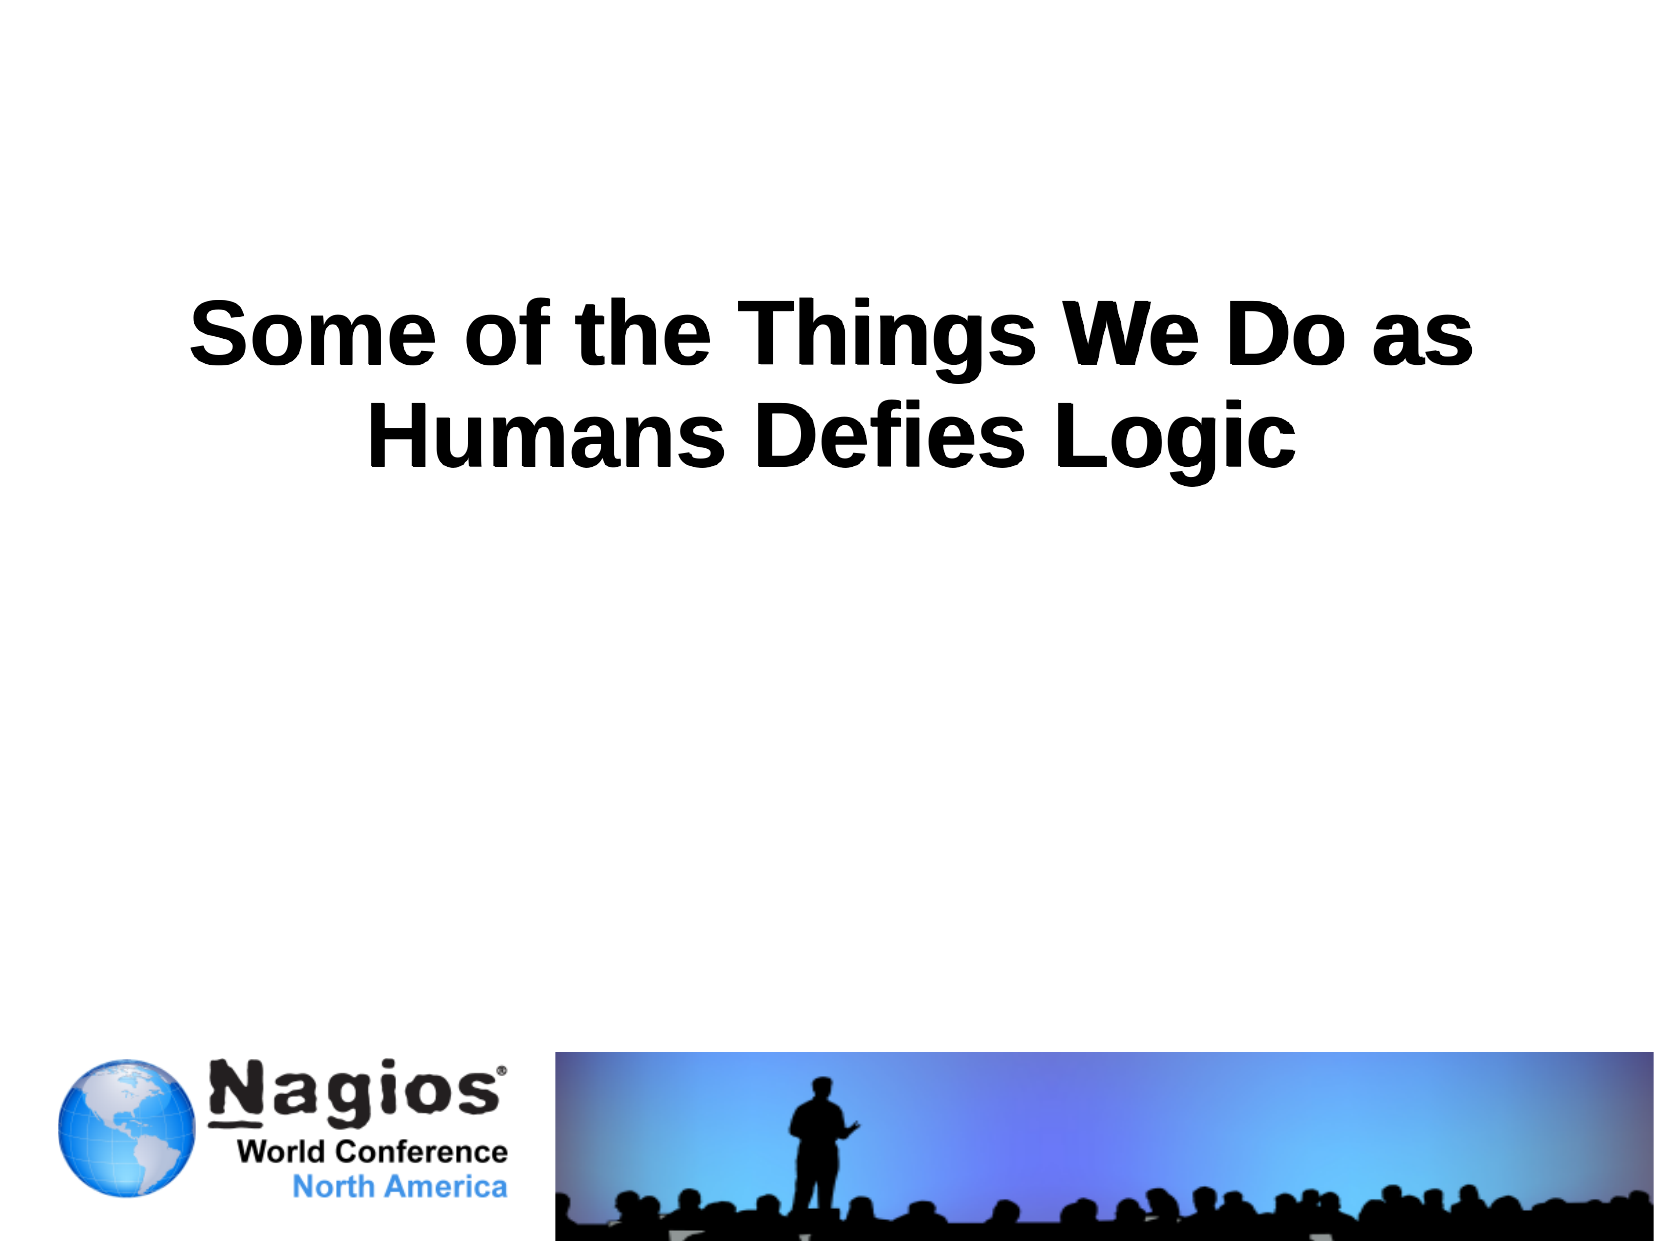

# Some of the Things We Do as Humans Defies Logic
2011
Nagios World Conference
63